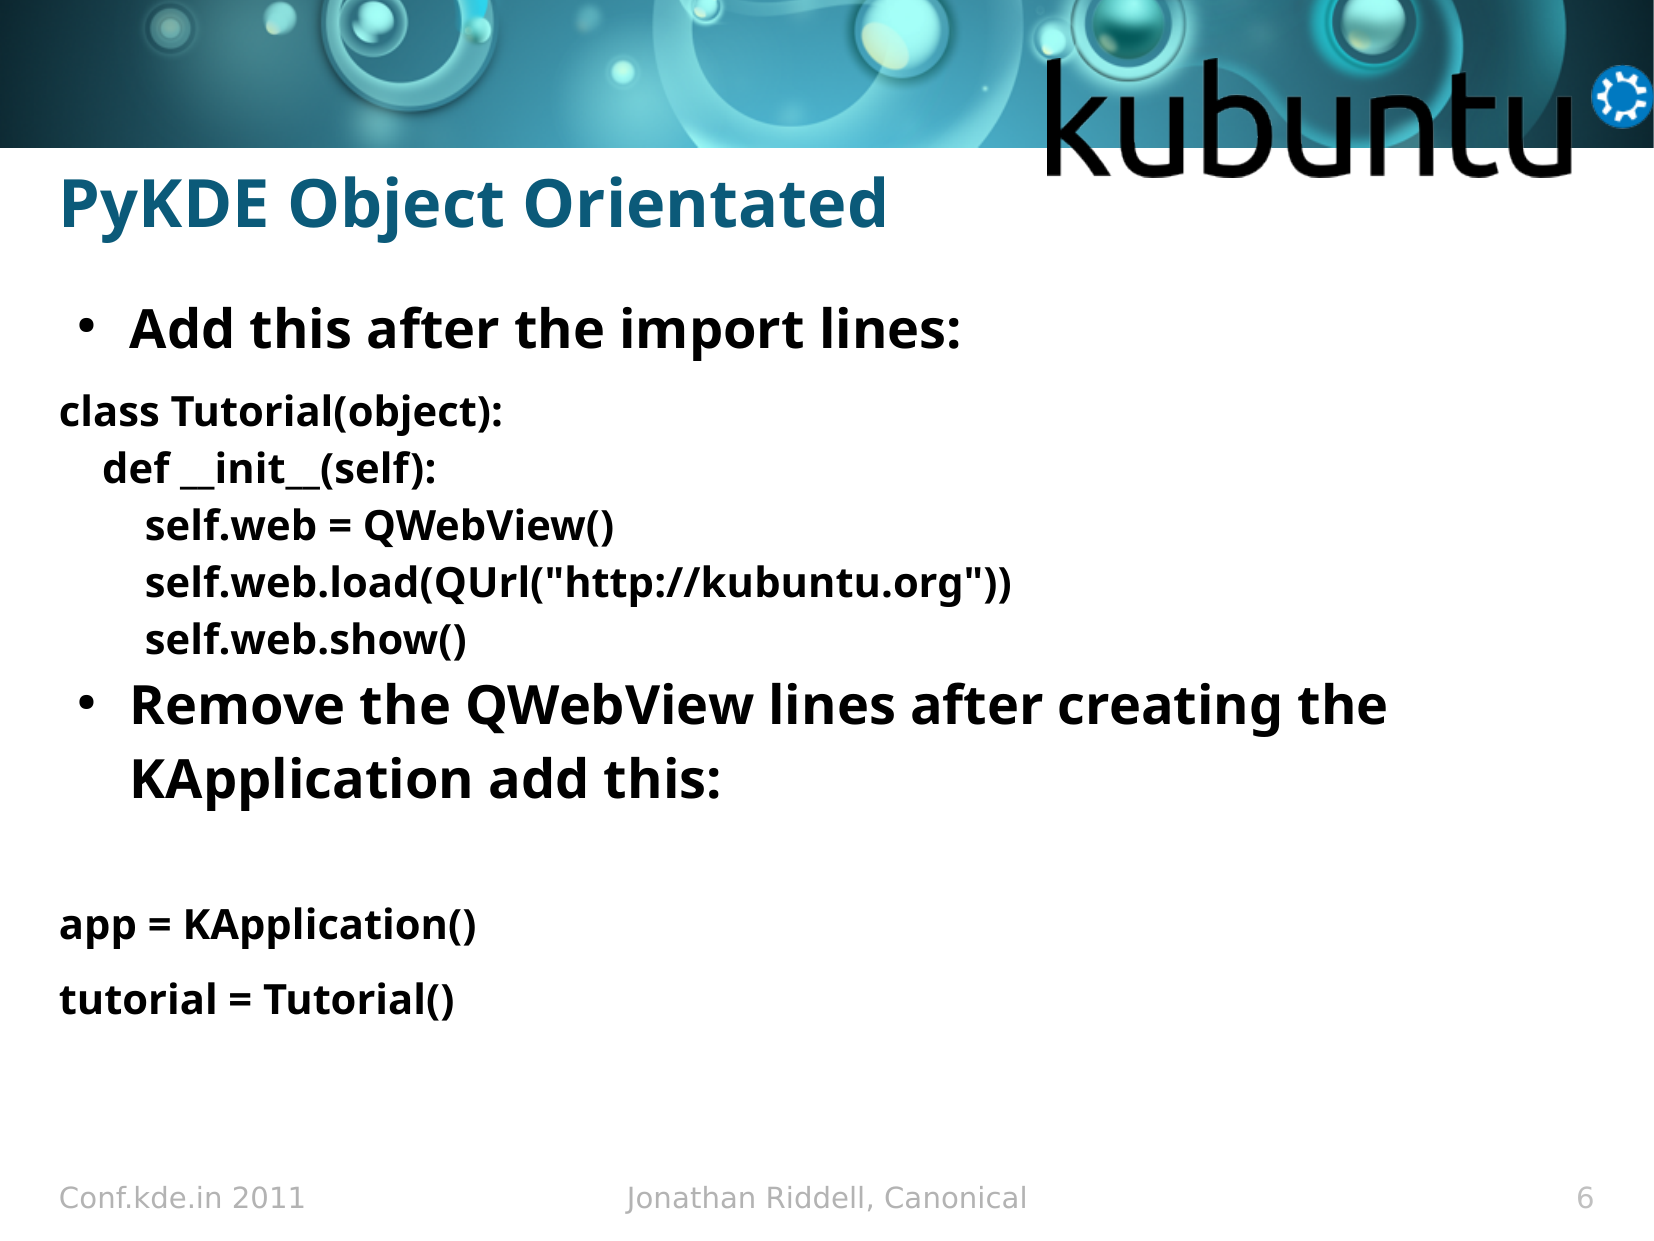

# PyKDE Object Orientated
Add this after the import lines:
class Tutorial(object):
 def __init__(self):
 self.web = QWebView()
 self.web.load(QUrl("http://kubuntu.org"))
 self.web.show()
Remove the QWebView lines after creating the KApplication add this:
app = KApplication()
tutorial = Tutorial()
Name
www.kde.org
6